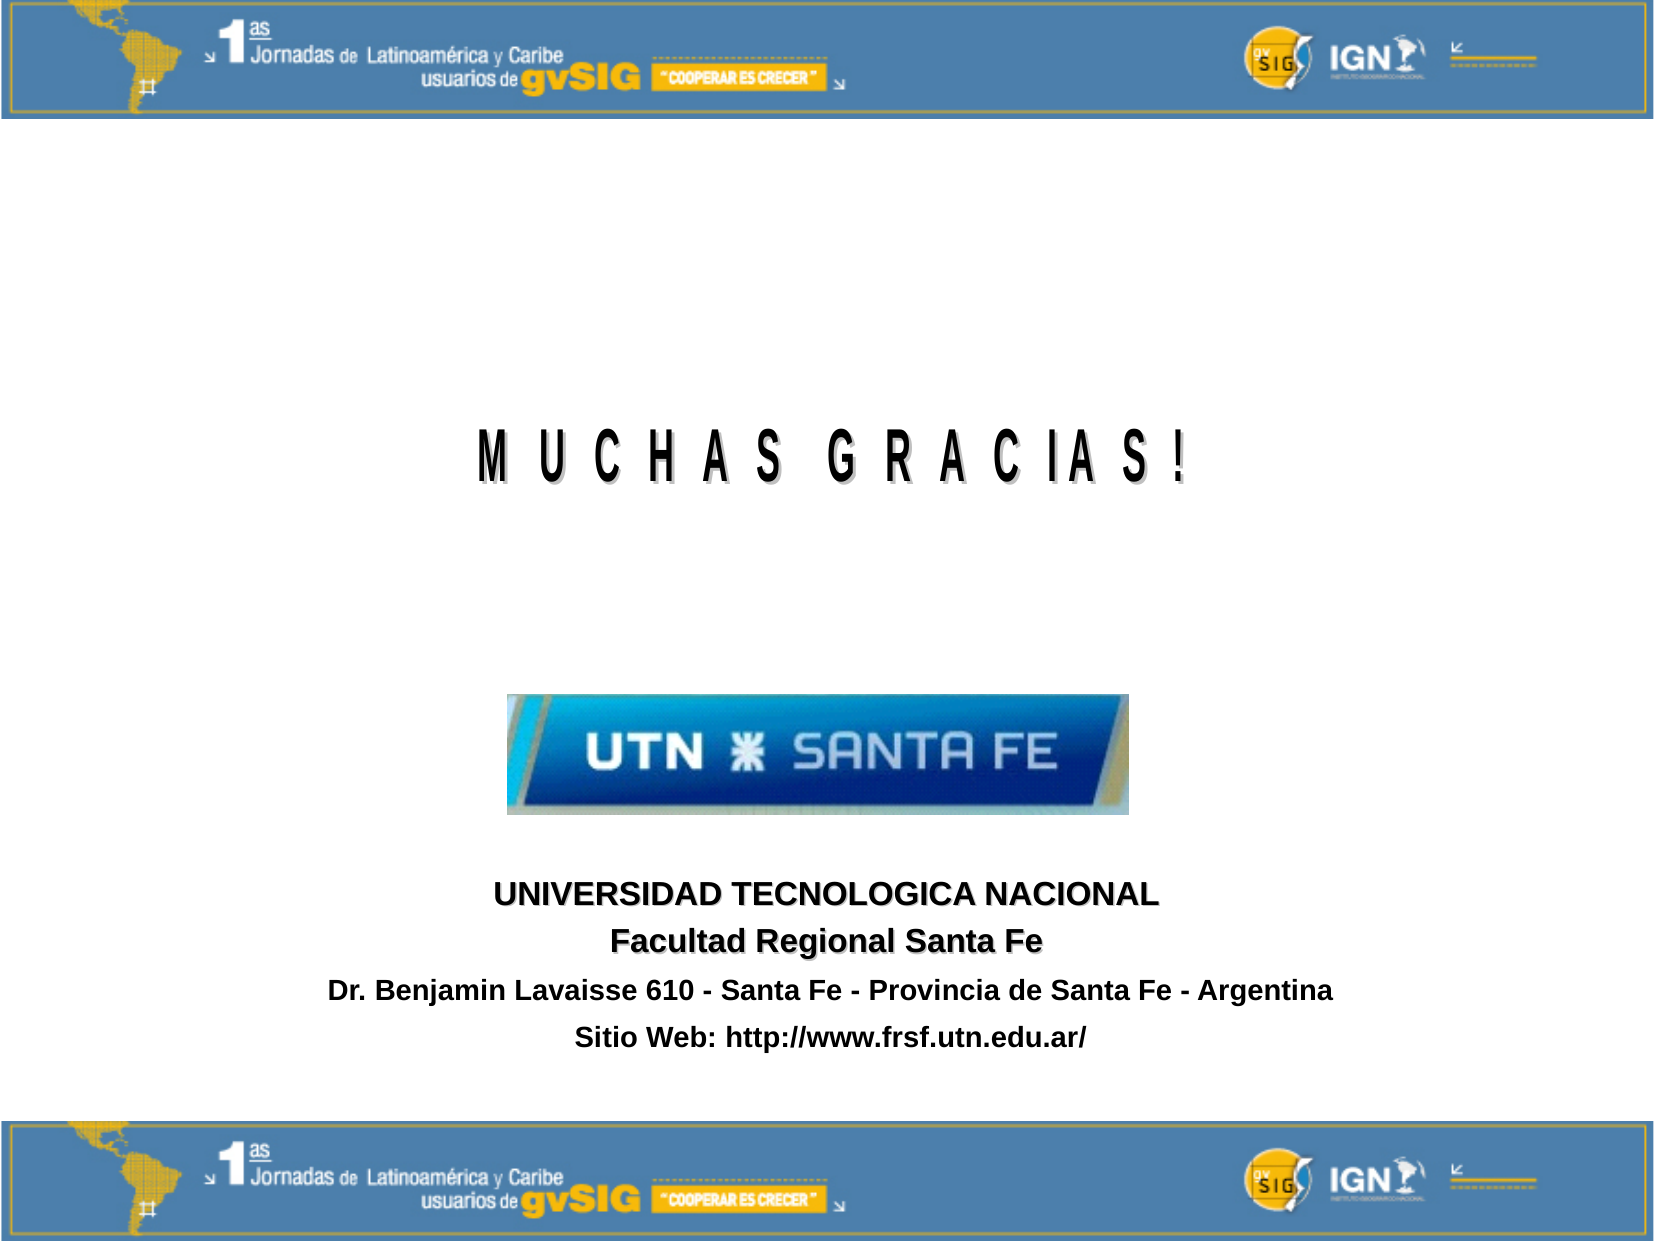

UNIVERSIDAD TECNOLOGICA NACIONAL
Facultad Regional Santa Fe
 Dr. Benjamin Lavaisse 610 - Santa Fe - Provincia de Santa Fe - Argentina
 Sitio Web: http://www.frsf.utn.edu.ar/